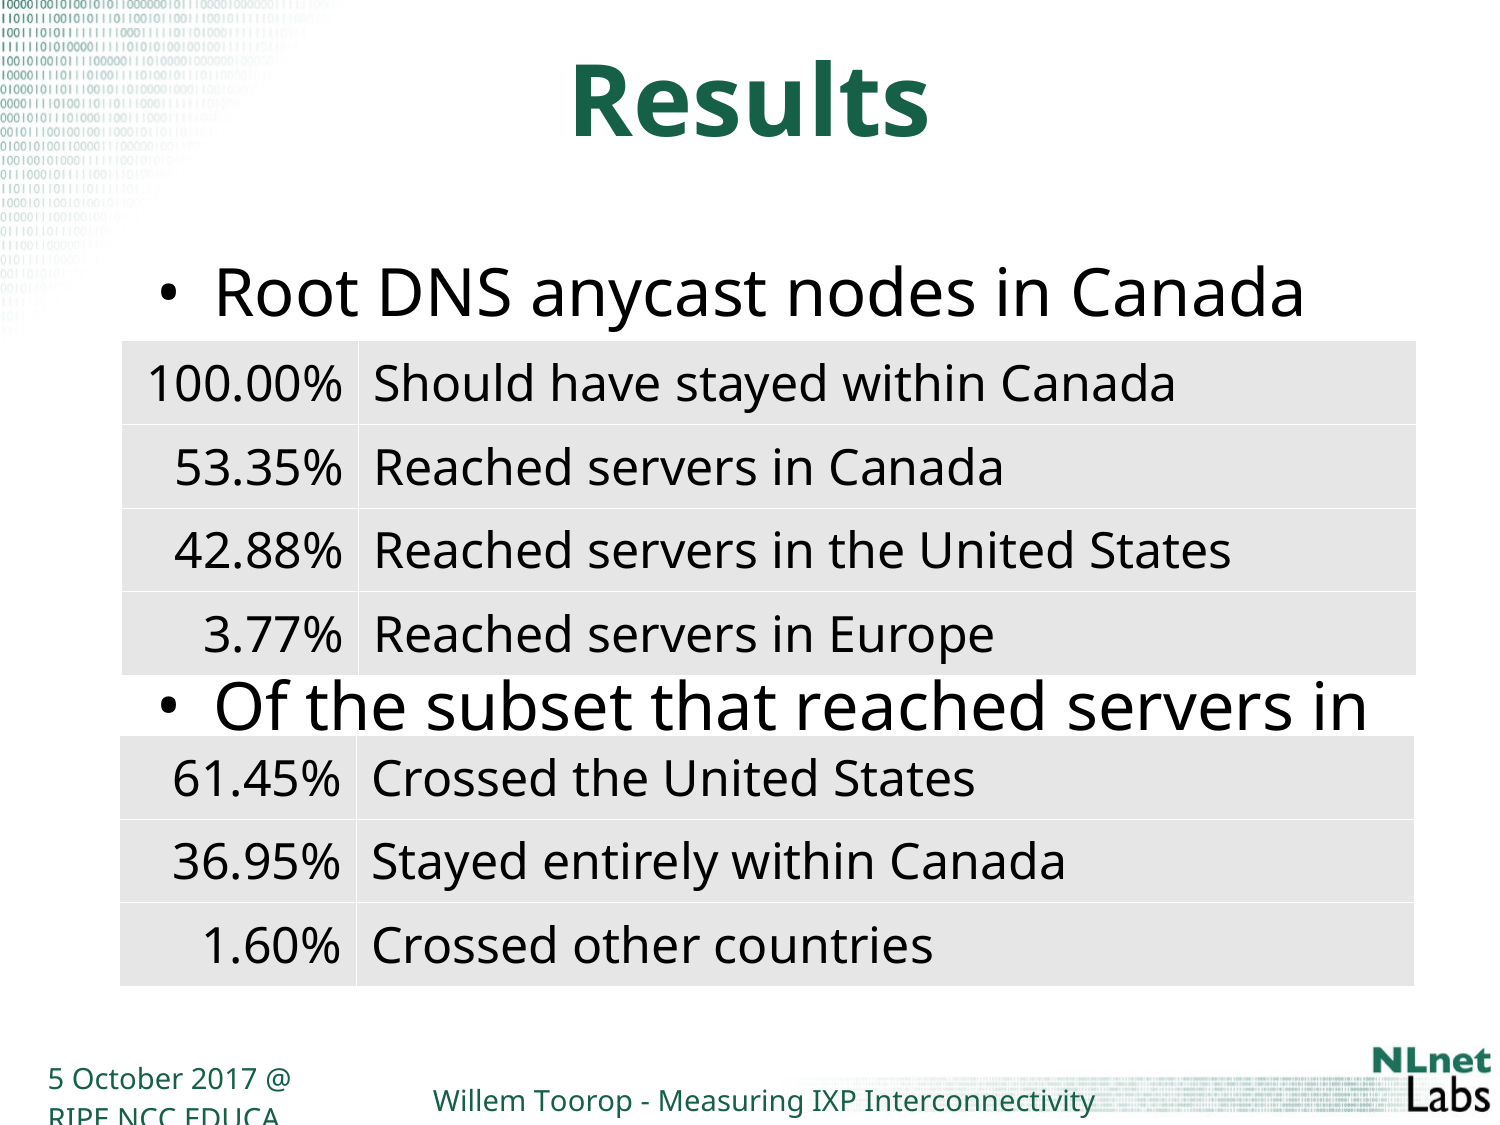

# Results
Root DNS anycast nodes in Canada
| 100.00% | Should have stayed within Canada |
| --- | --- |
| 53.35% | Reached servers in Canada |
| 42.88% | Reached servers in the United States |
| 3.77% | Reached servers in Europe |
Of the subset that reached servers in Canada
| 61.45% | Crossed the United States |
| --- | --- |
| 36.95% | Stayed entirely within Canada |
| 1.60% | Crossed other countries |